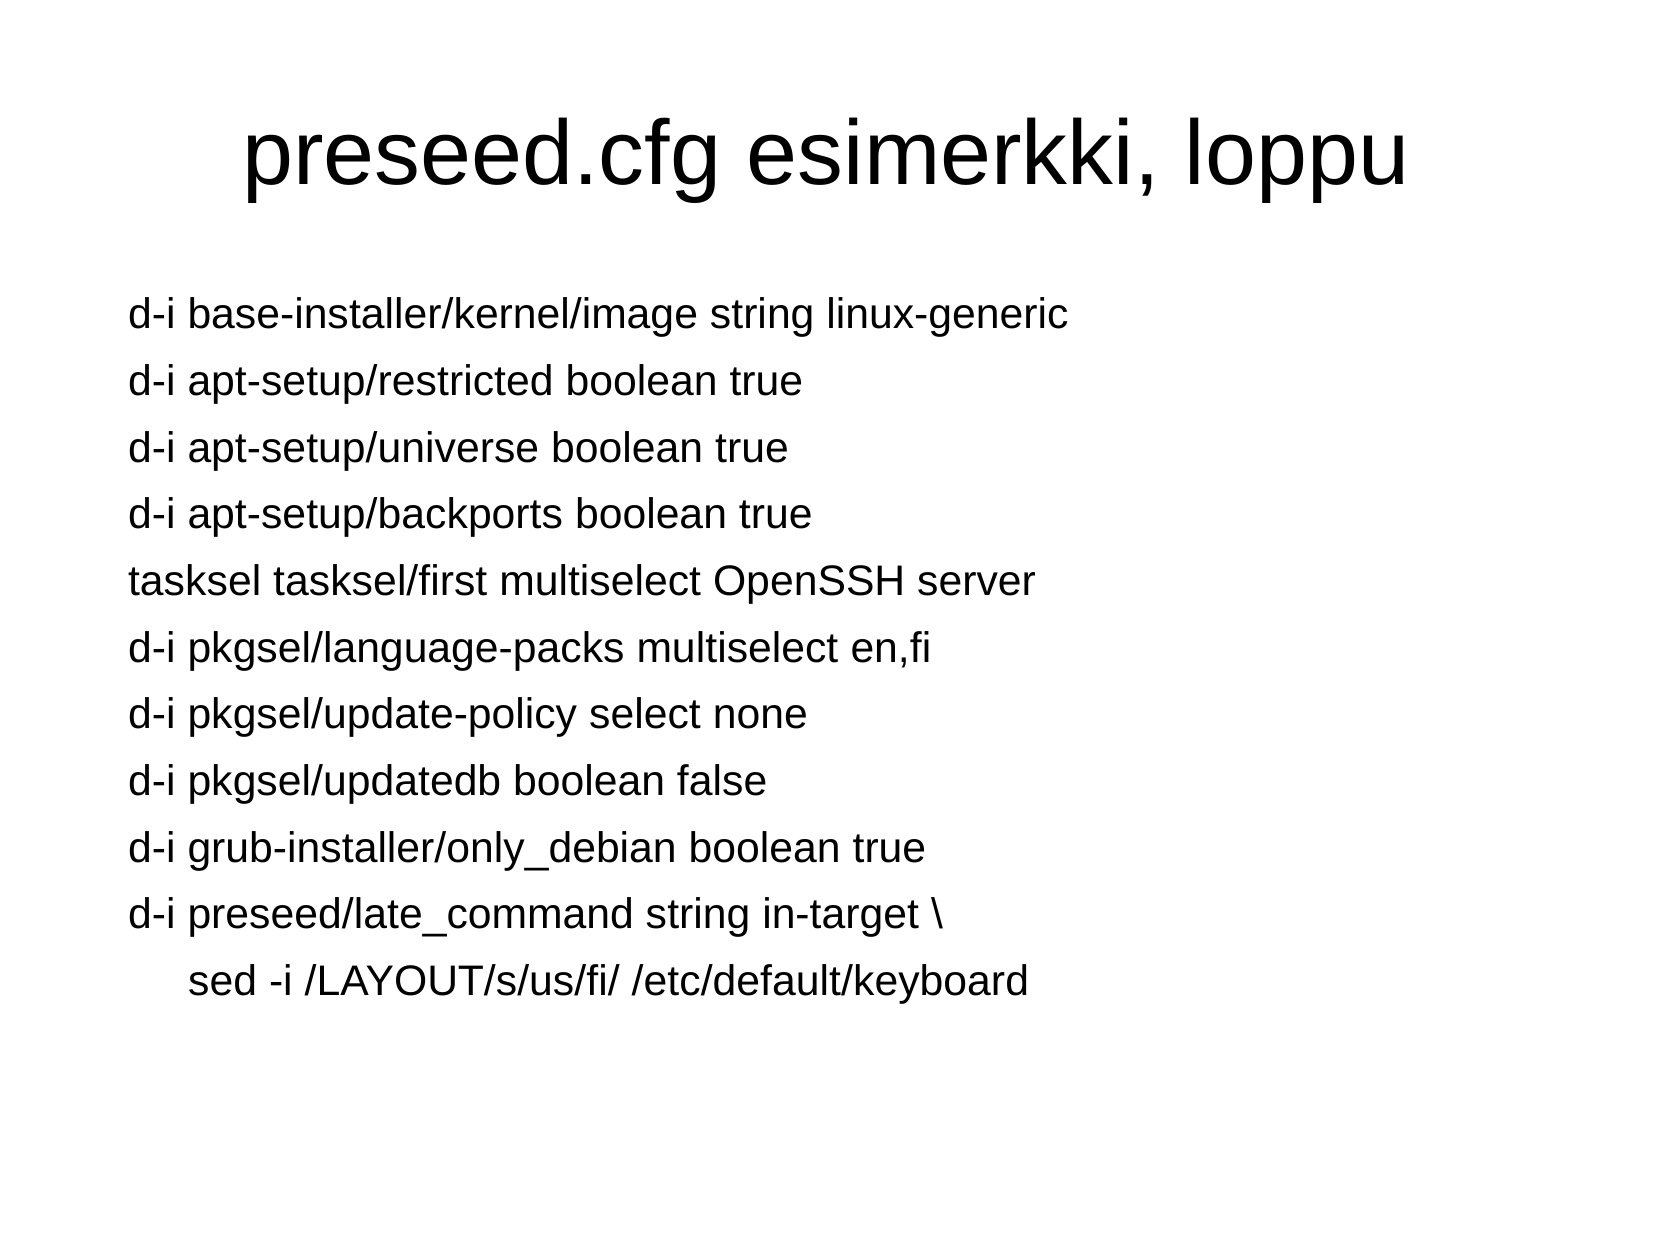

# preseed.cfg esimerkki, loppu
d-i base-installer/kernel/image string linux-generic
d-i apt-setup/restricted boolean true
d-i apt-setup/universe boolean true
d-i apt-setup/backports boolean true
tasksel tasksel/first multiselect OpenSSH server
d-i pkgsel/language-packs multiselect en,fi
d-i pkgsel/update-policy select none
d-i pkgsel/updatedb boolean false
d-i grub-installer/only_debian boolean true
d-i preseed/late_command string in-target \
 sed -i /LAYOUT/s/us/fi/ /etc/default/keyboard